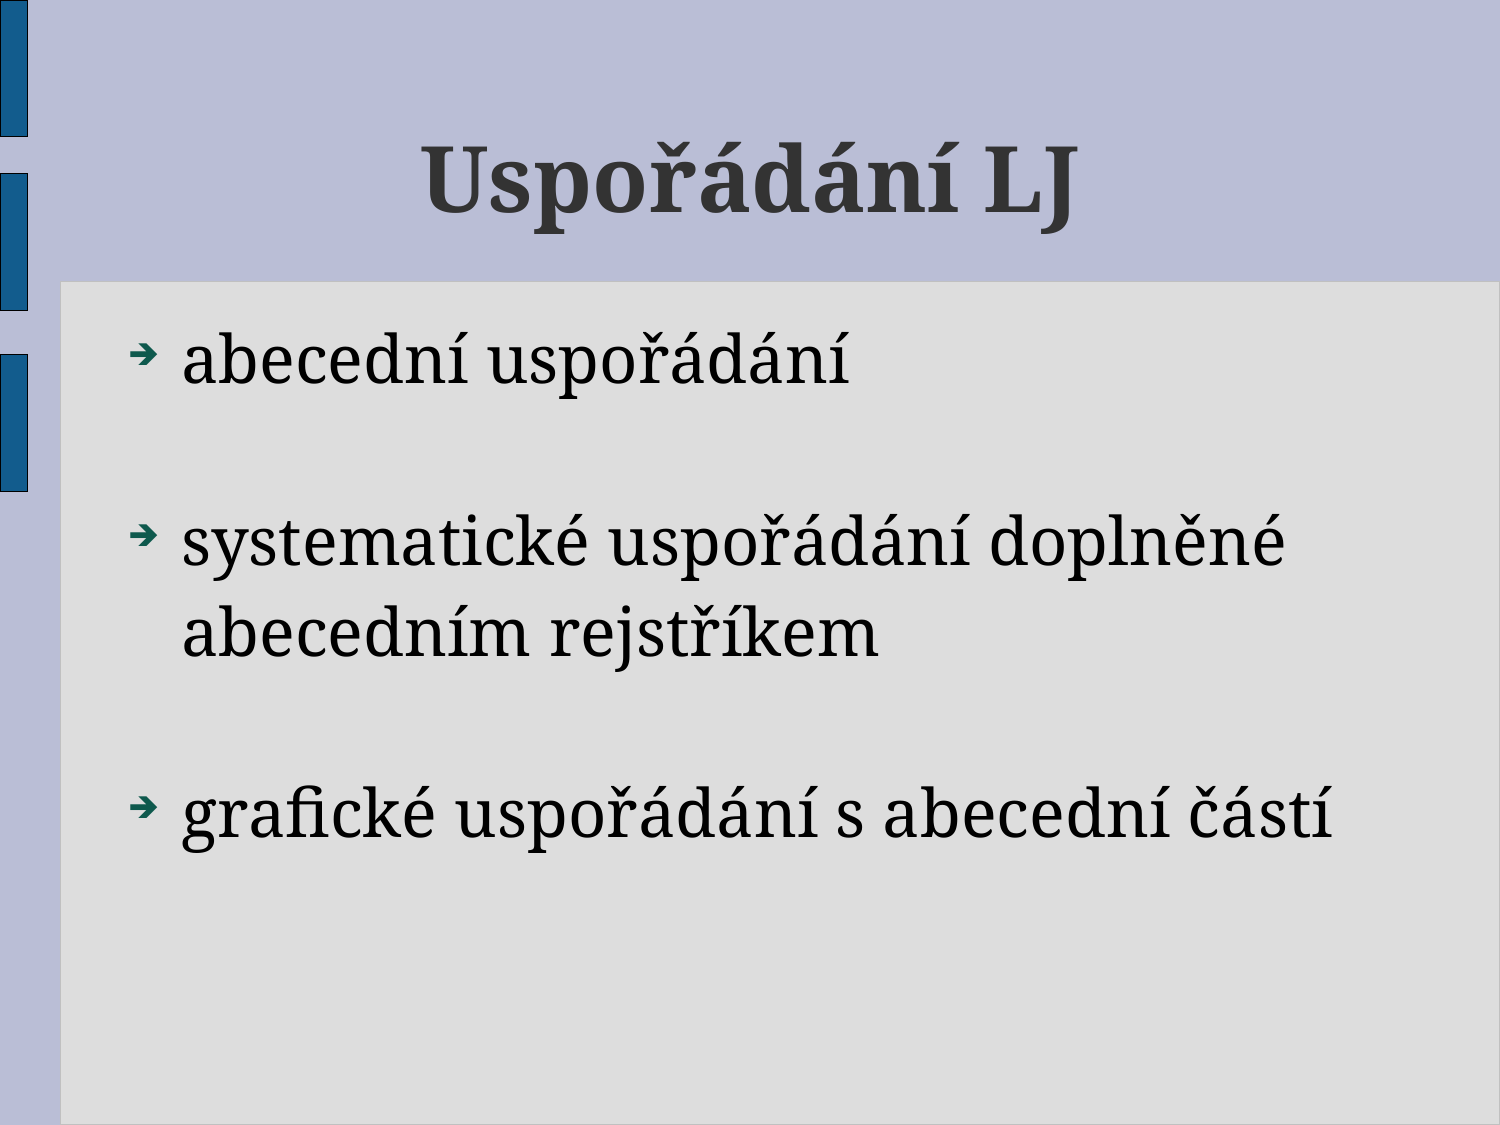

# Uspořádání LJ
abecední uspořádání
systematické uspořádání doplněné abecedním rejstříkem
grafické uspořádání s abecední částí